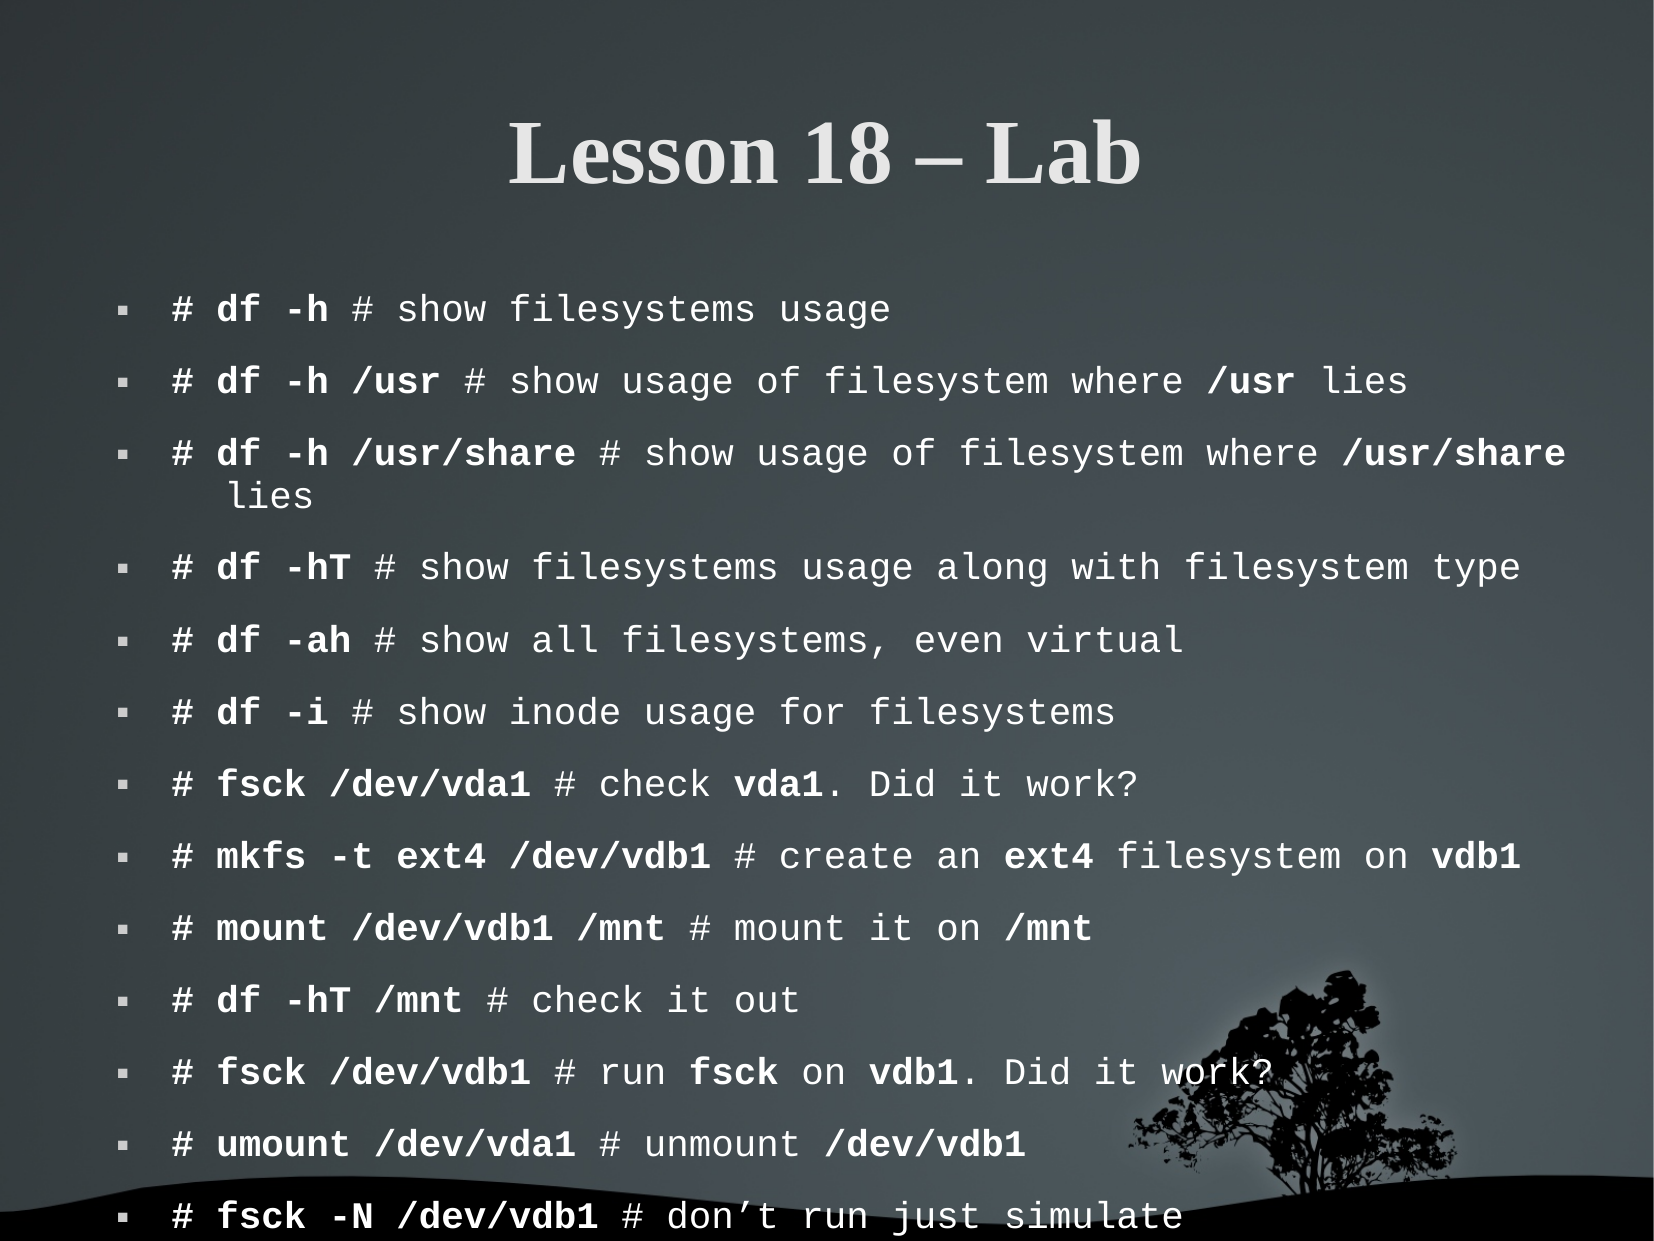

Lesson 18 – Lab
# # df -h # show filesystems usage
# df -h /usr # show usage of filesystem where ​/usr lies
# df -h /usr/share # show usage of filesystem where ​/usr/share lies
# df -hT # show filesystems usage along with filesystem type
# df -ah # show all filesystems, even virtual
# df -i # show inode usage for filesystems
# fsck /dev/vda1 # check vda1. Did it work?
# mkfs -t ext4 /dev/vdb1 # create an ext4 filesystem on vdb1
# mount /dev/vdb1 /mnt # mount it on /mnt
# df -hT /mnt # check it out
# fsck /dev/vdb1 # run fsck on vdb1. Did it work?
# umount /dev/vda1 # unmount /dev/vdb1
# fsck -N /dev/vdb1 # don’t run just simulate
# fsck /dev/vdb1 # run fsck. Did it work?